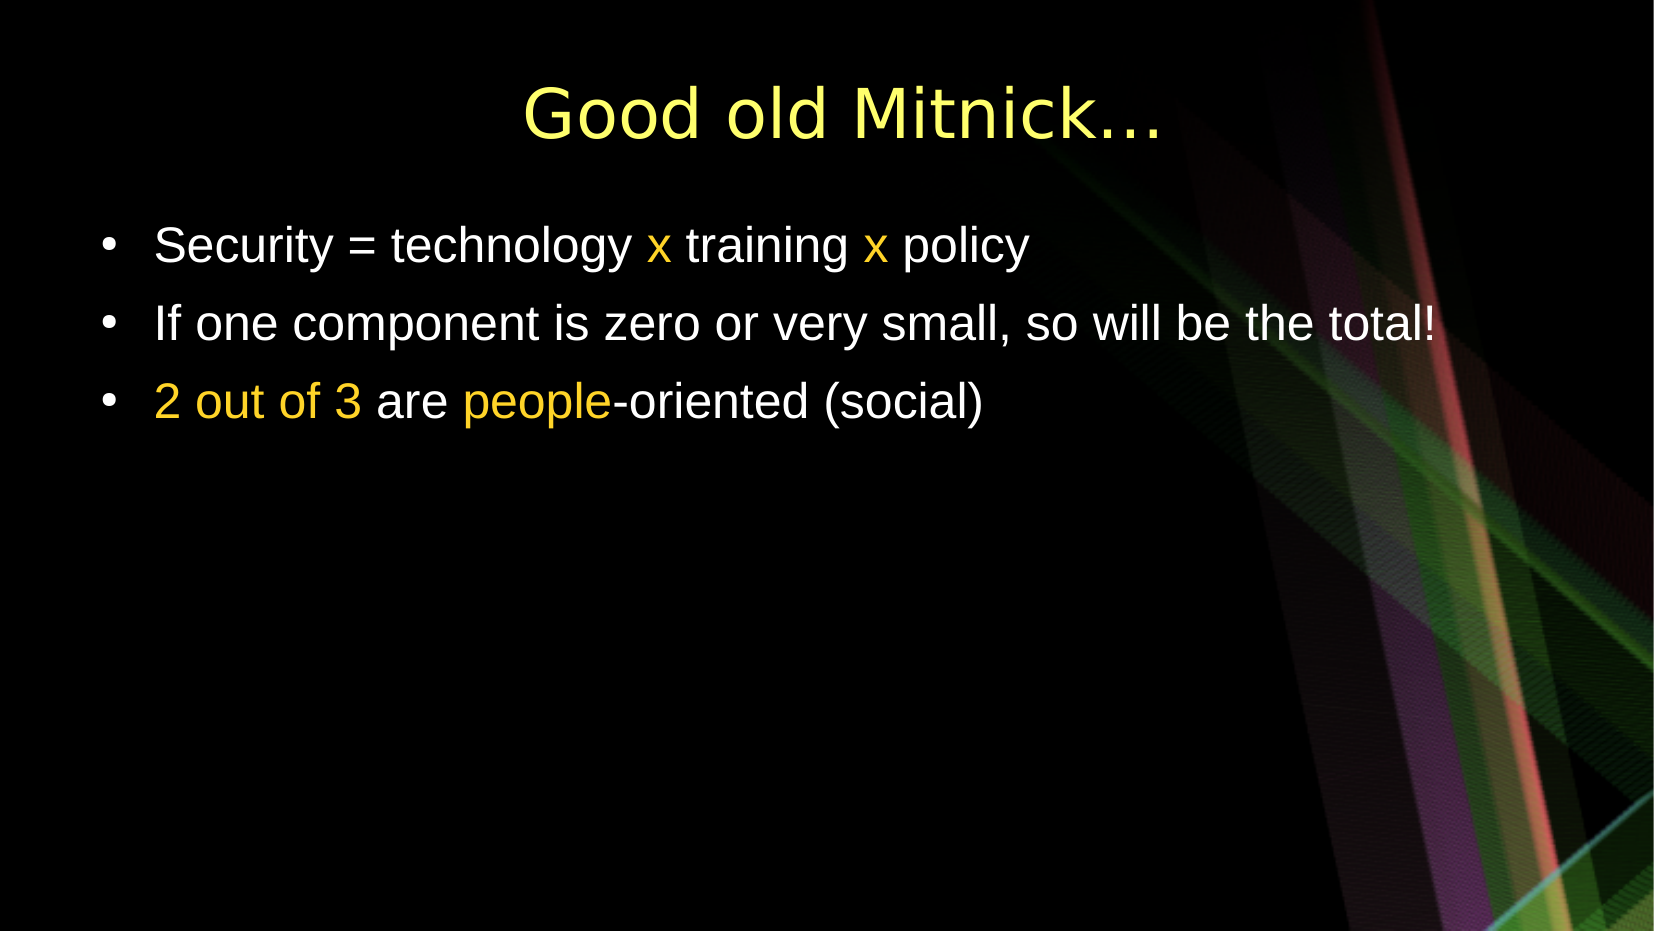

# Good old Mitnick…
Security = technology x training x policy
If one component is zero or very small, so will be the total!
2 out of 3 are people-oriented (social)